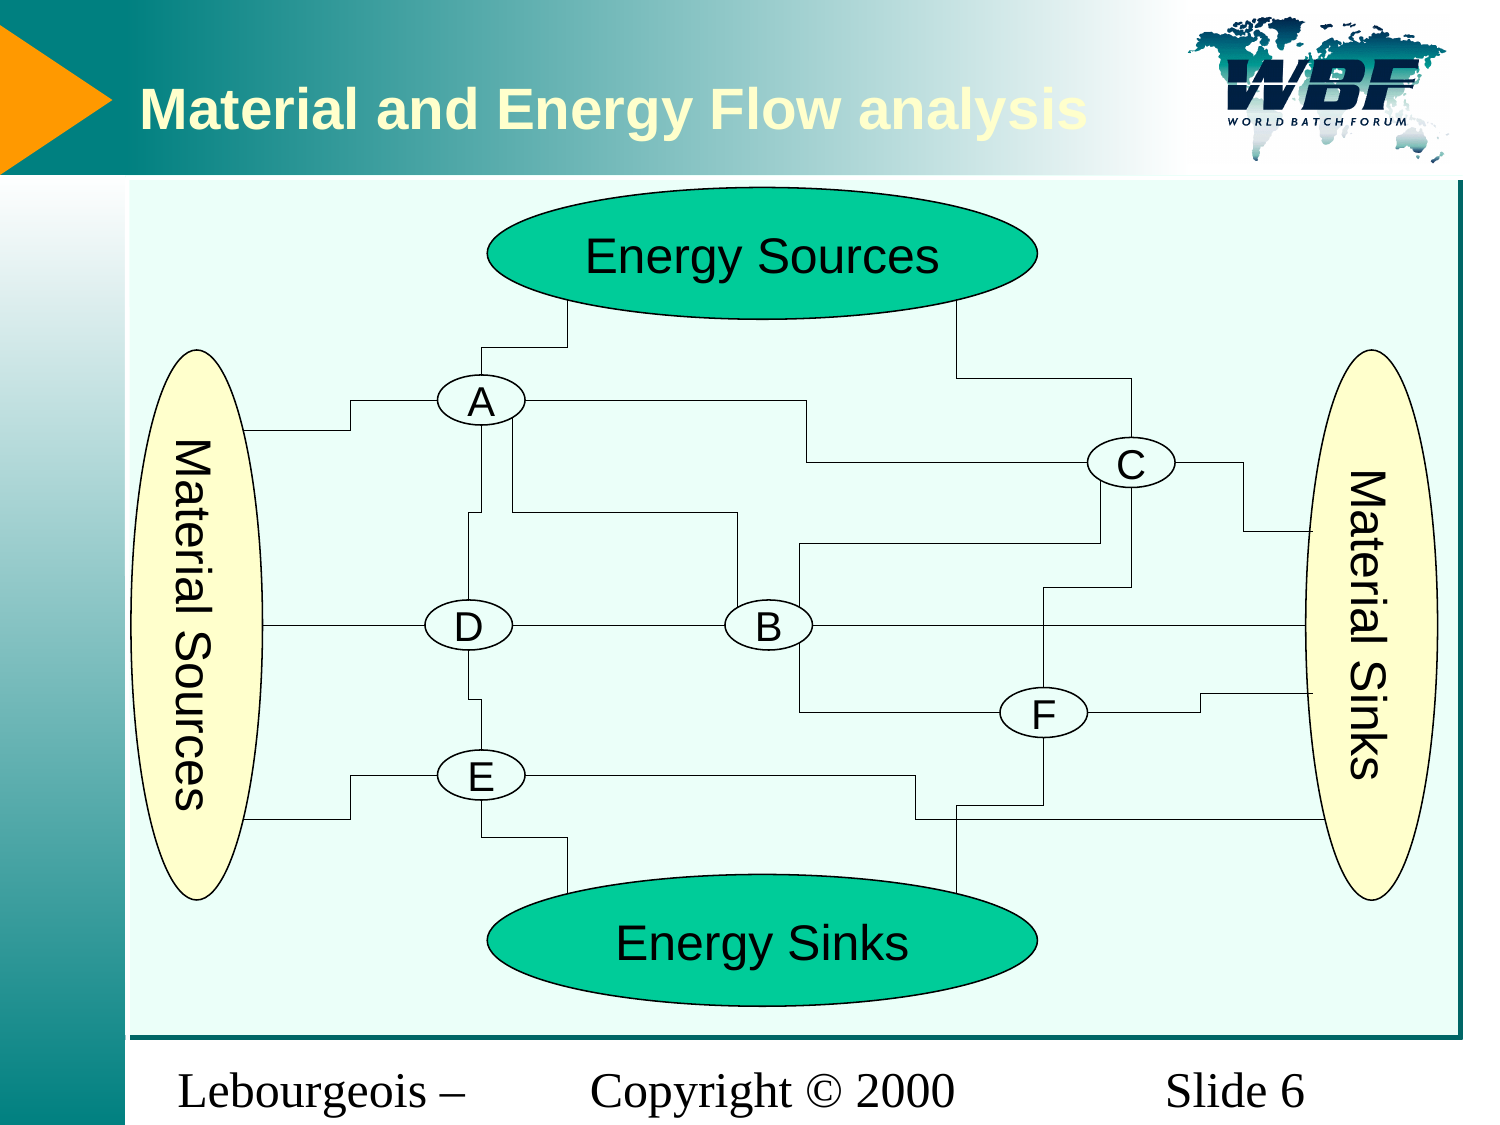

# Material and Energy Flow analysis
Energy Sources
Material Sources
Material Sinks
A
C
D
B
F
E
Energy Sinks
6